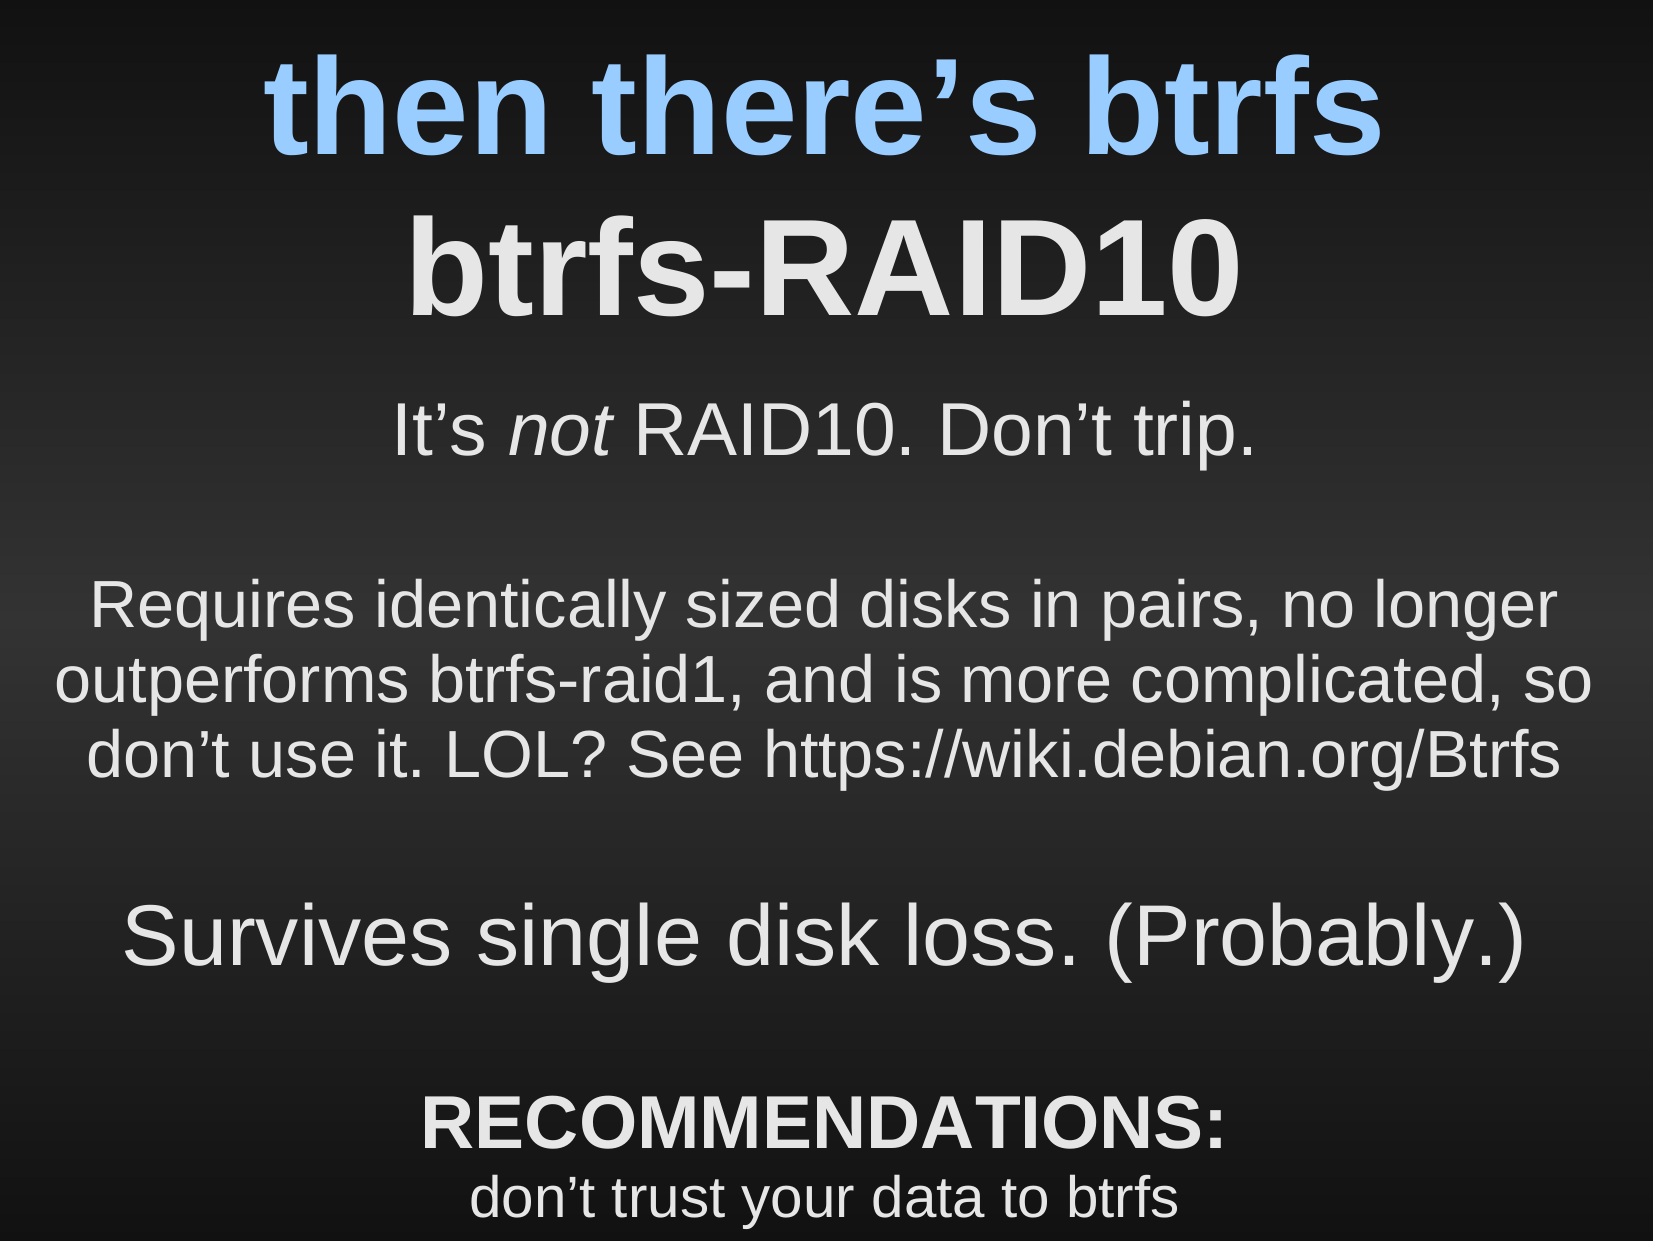

# then there’s btrfs
btrfs-RAID10
It’s not RAID10. Don’t trip.
Requires identically sized disks in pairs, no longer outperforms btrfs-raid1, and is more complicated, so don’t use it. LOL? See https://wiki.debian.org/Btrfs
Survives single disk loss. (Probably.)
RECOMMENDATIONS:
don’t trust your data to btrfs